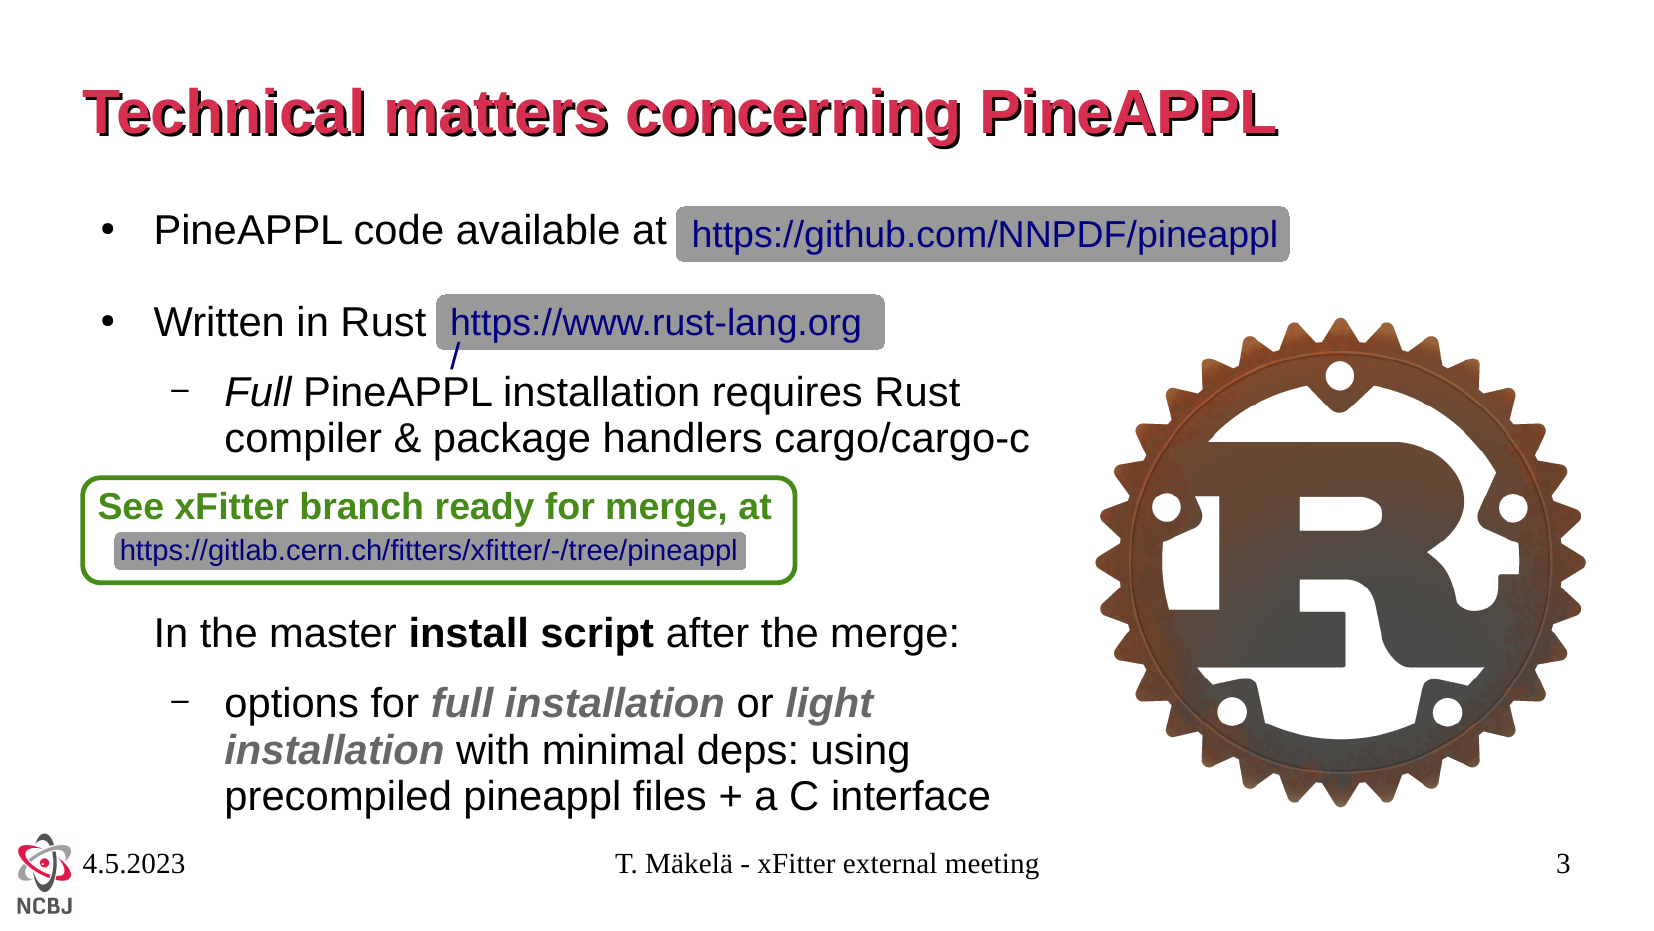

Technical matters concerning PineAPPL
https://github.com/NNPDF/pineappl
# PineAPPL code available at
Written in Rust
Full PineAPPL installation requires Rust
compiler & package handlers cargo/cargo-c
In the master install script after the merge:
options for full installation or light installation with minimal deps: using precompiled pineappl files + a C interface
https://www.rust-lang.org/
See xFitter branch ready for merge, at
https://gitlab.cern.ch/fitters/xfitter/-/tree/pineappl
4.5.2023
T. Mäkelä - xFitter external meeting
3